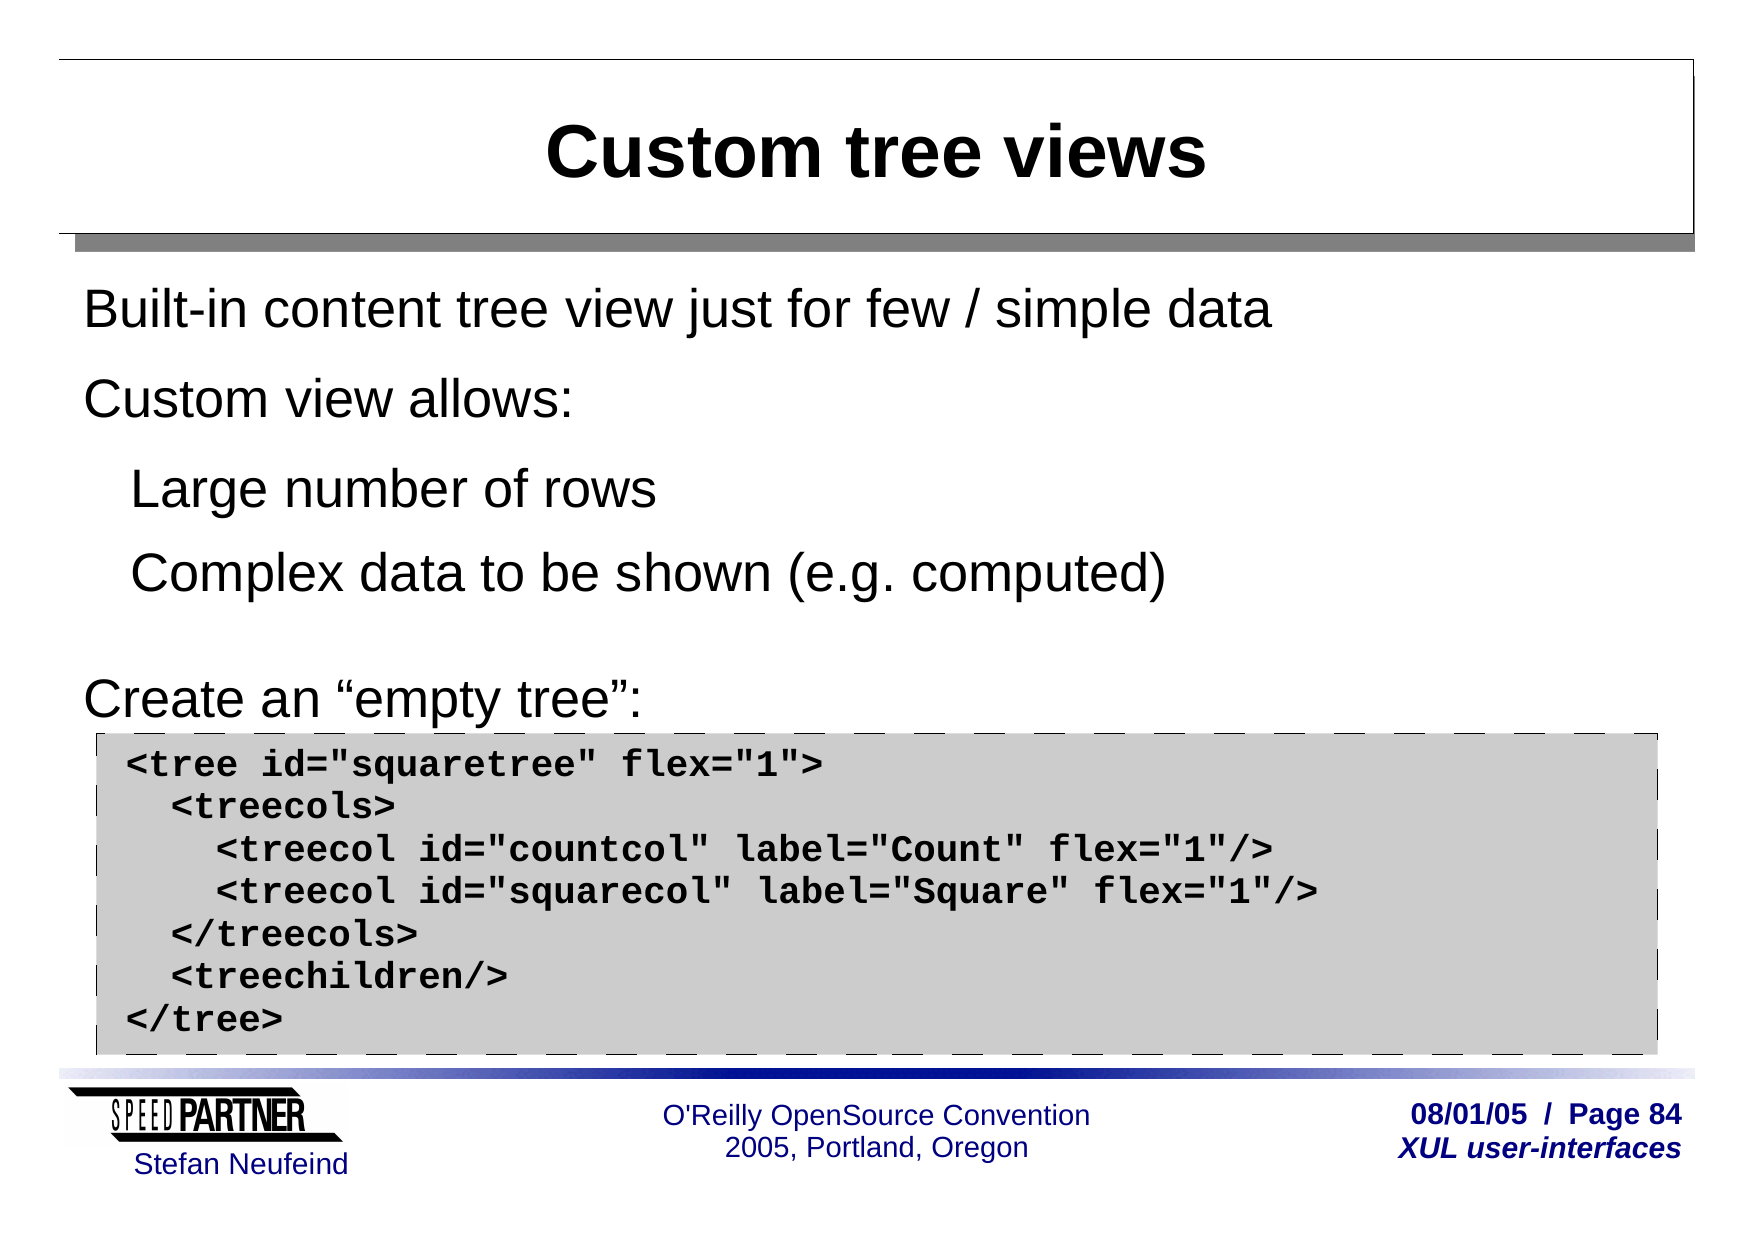

# Custom tree views
Built-in content tree view just for few / simple data
Custom view allows:
Large number of rows
Complex data to be shown (e.g. computed)
Create an “empty tree”:
<tree id="squaretree" flex="1">
 <treecols>
 <treecol id="countcol" label="Count" flex="1"/>
 <treecol id="squarecol" label="Square" flex="1"/>
 </treecols>
 <treechildren/>
</tree>